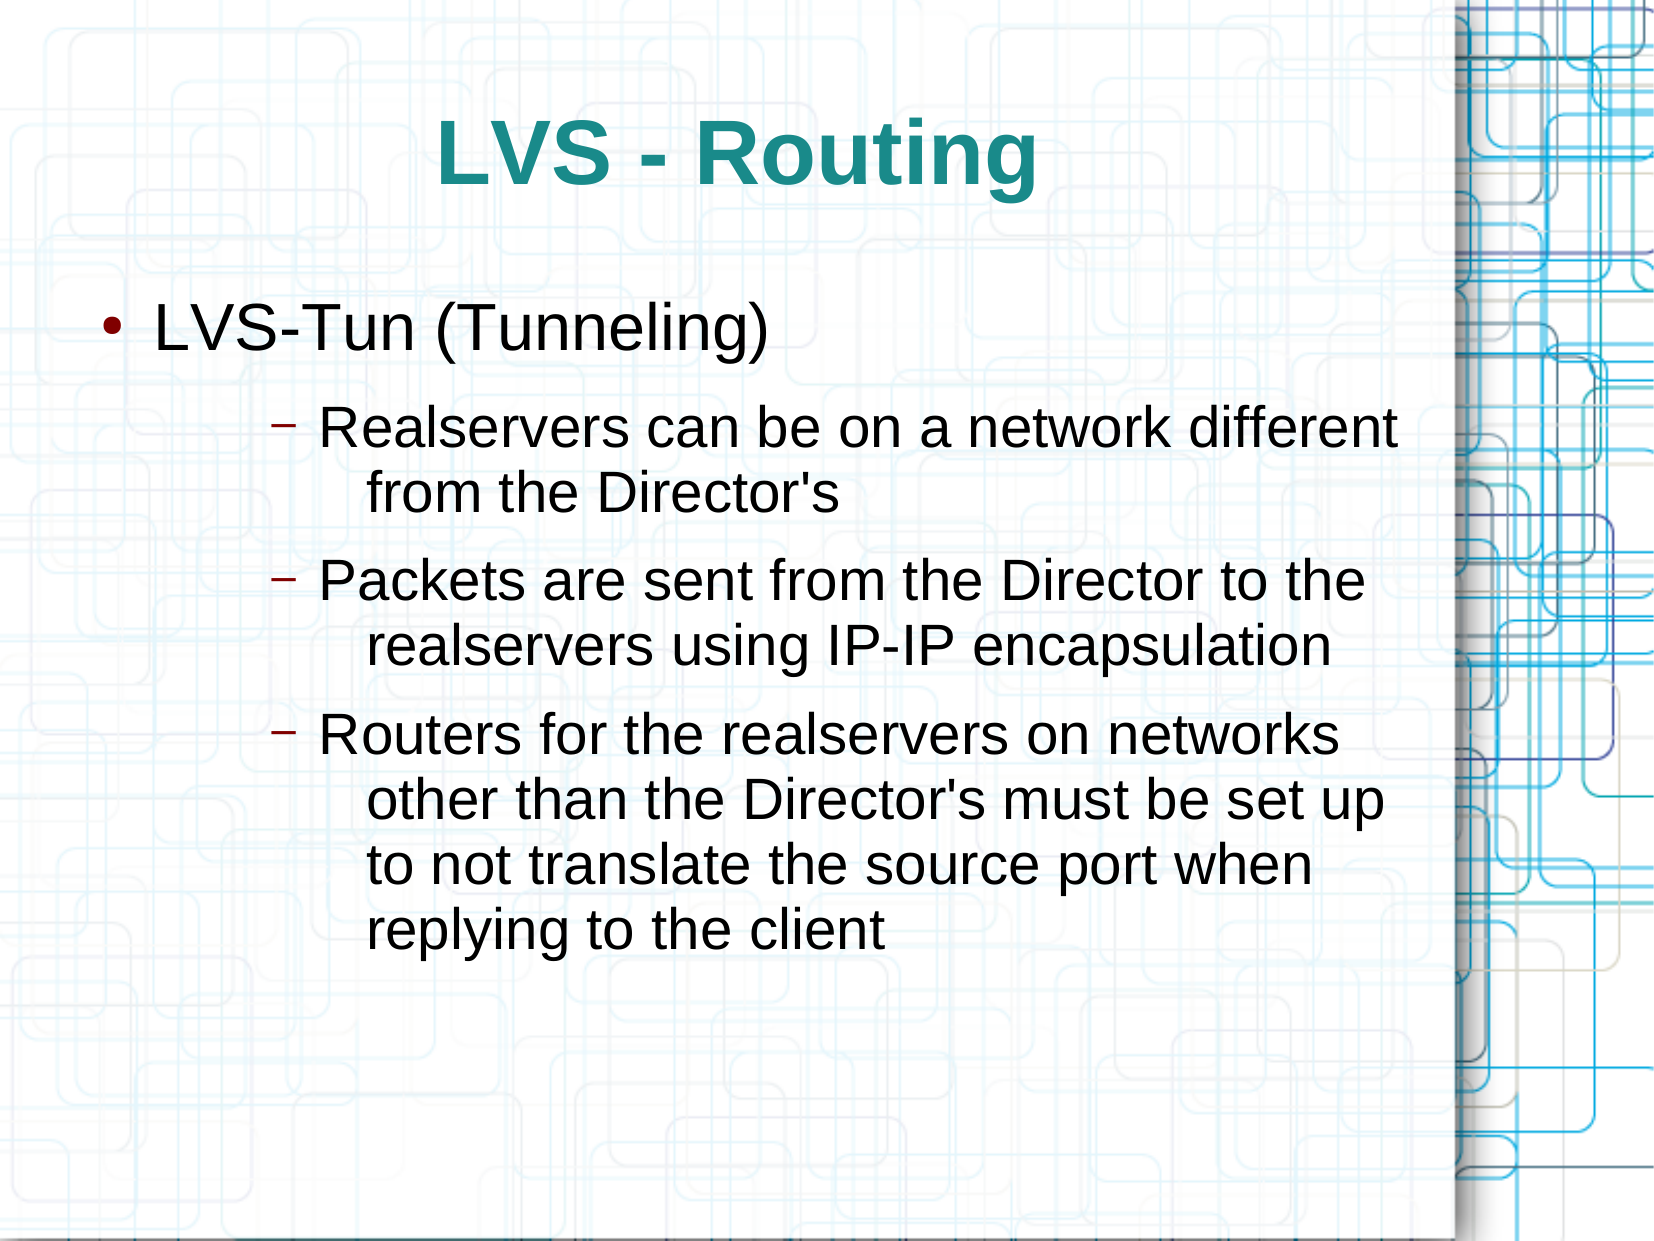

# LVS - Routing
LVS-Tun (Tunneling)
Realservers can be on a network different from the Director's
Packets are sent from the Director to the realservers using IP-IP encapsulation
Routers for the realservers on networks other than the Director's must be set up to not translate the source port when replying to the client